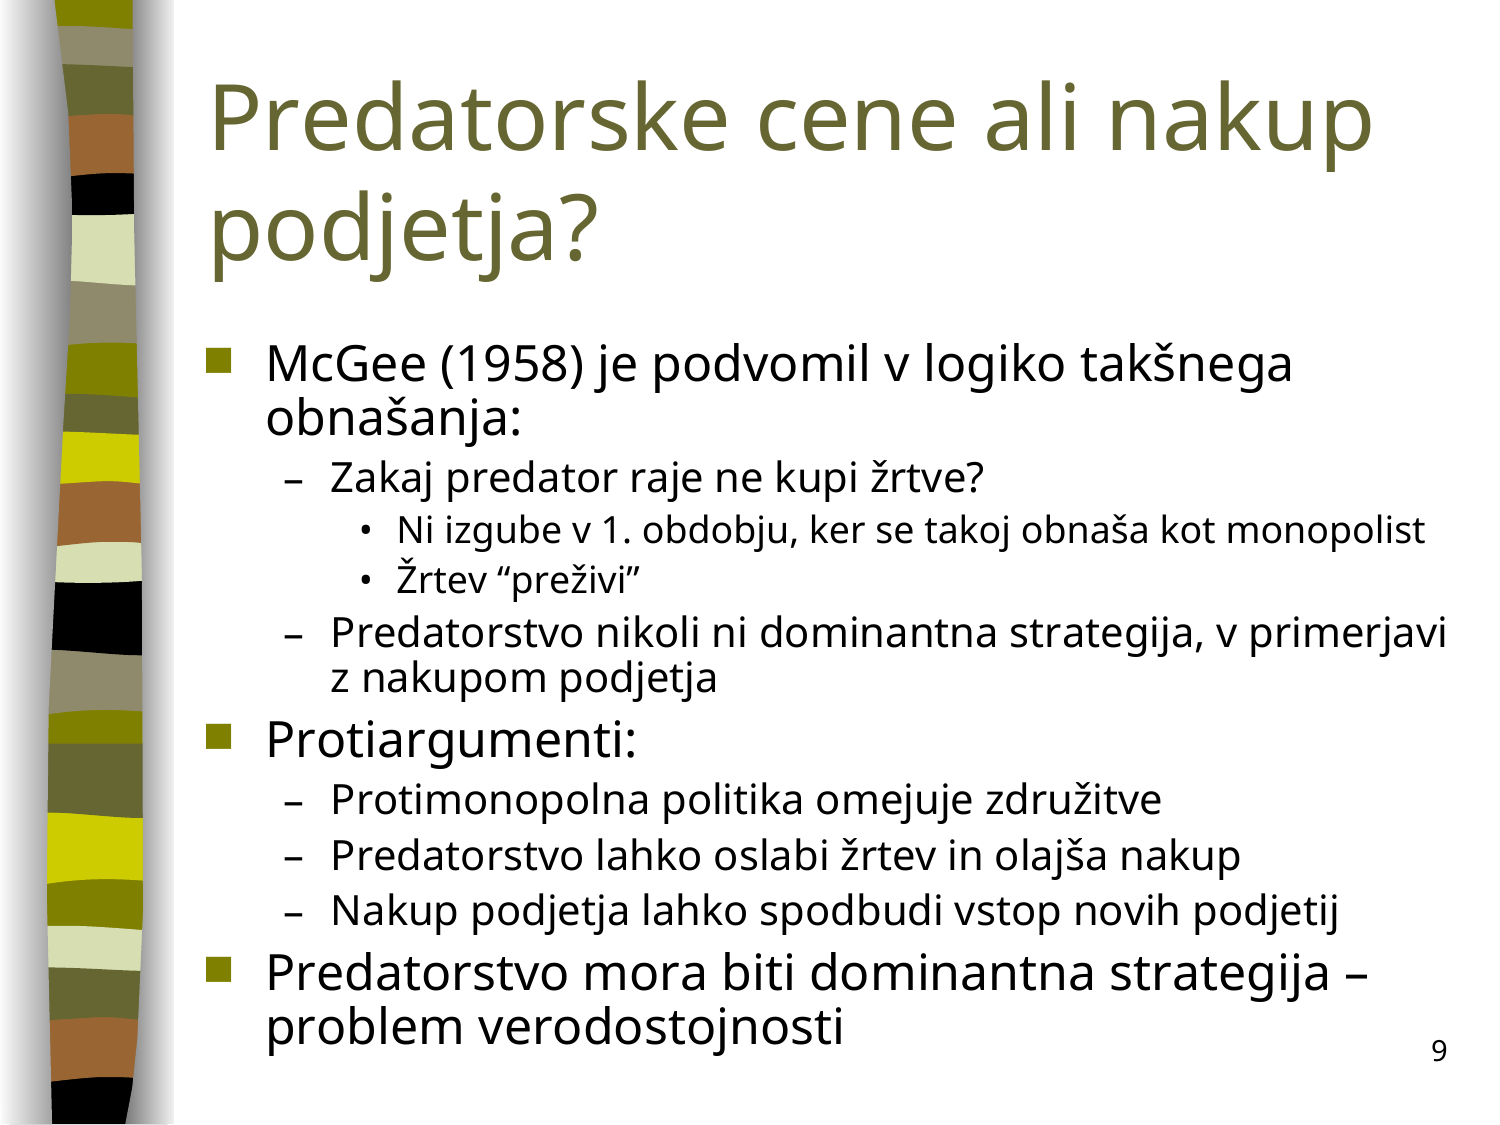

# Predatorske cene ali nakup podjetja?
McGee (1958) je podvomil v logiko takšnega obnašanja:
Zakaj predator raje ne kupi žrtve?
Ni izgube v 1. obdobju, ker se takoj obnaša kot monopolist
Žrtev “preživi”
Predatorstvo nikoli ni dominantna strategija, v primerjavi z nakupom podjetja
Protiargumenti:
Protimonopolna politika omejuje združitve
Predatorstvo lahko oslabi žrtev in olajša nakup
Nakup podjetja lahko spodbudi vstop novih podjetij
Predatorstvo mora biti dominantna strategija – problem verodostojnosti